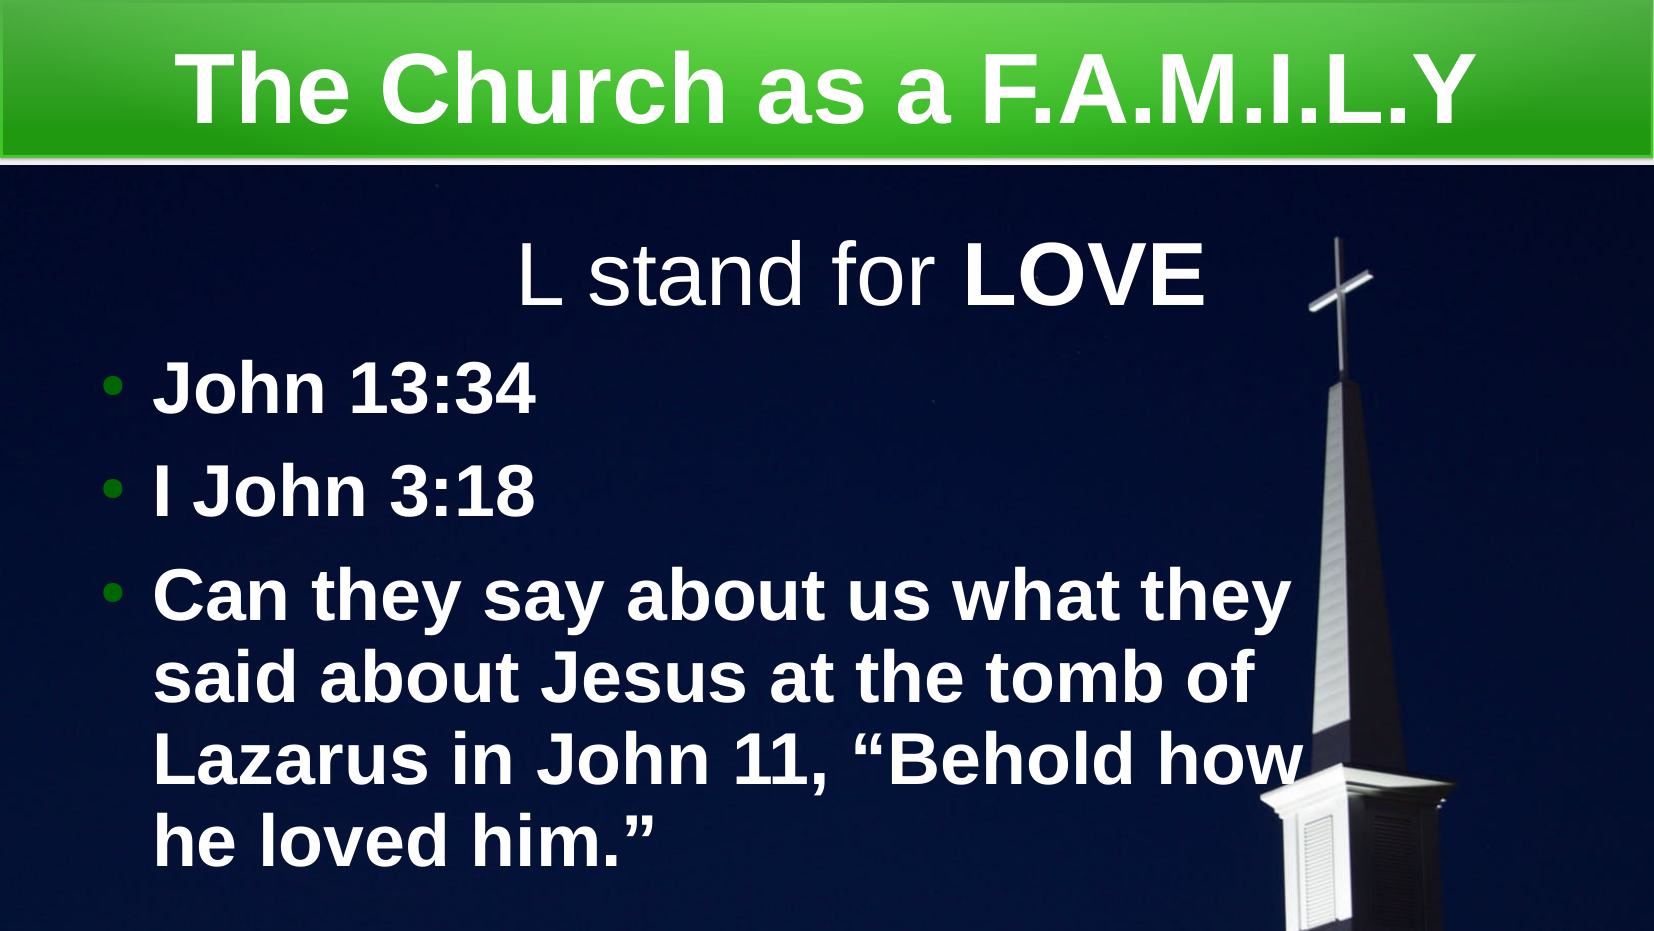

# The Church as a F.A.M.I.L.Y
L stand for LOVE
John 13:34
I John 3:18
Can they say about us what they said about Jesus at the tomb of Lazarus in John 11, “Behold how he loved him.”